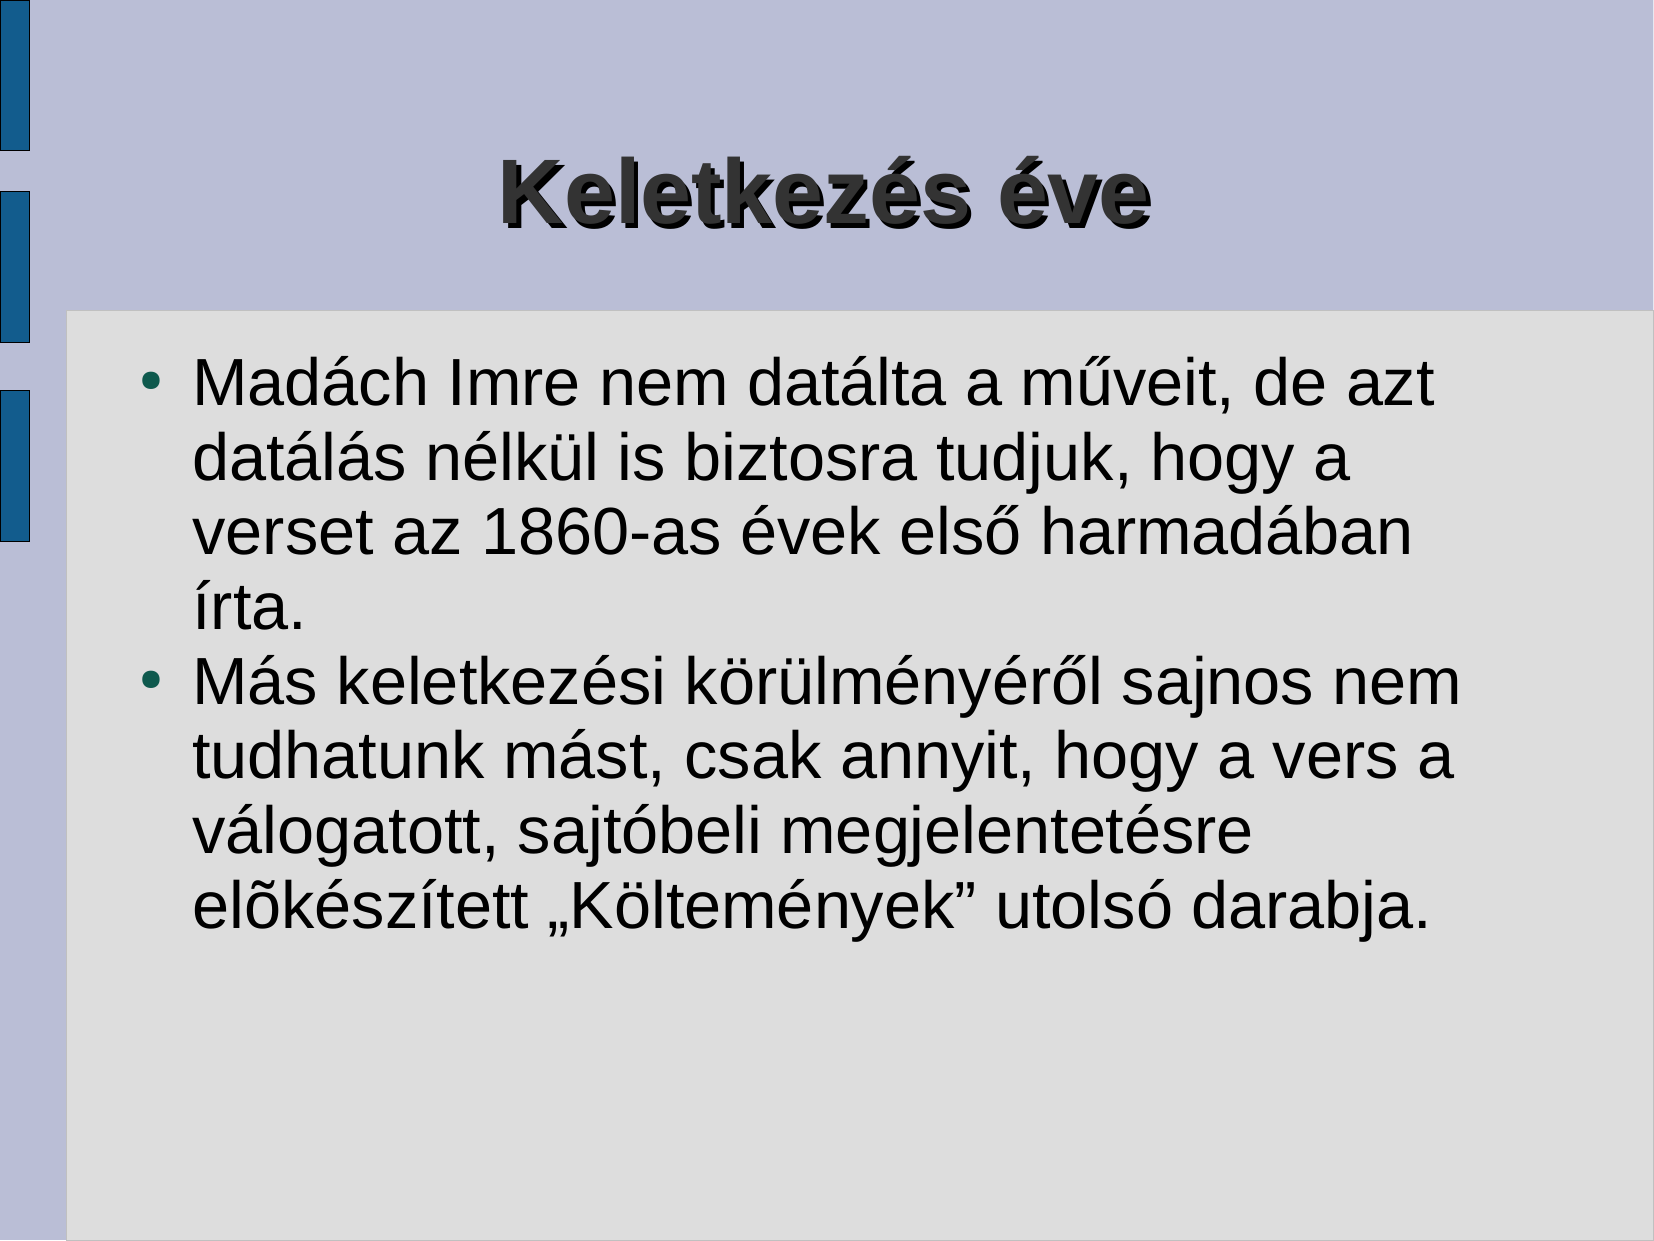

# Keletkezés éve
Madách Imre nem datálta a műveit, de azt datálás nélkül is biztosra tudjuk, hogy a verset az 1860-as évek első harmadában írta.
Más keletkezési körülményéről sajnos nem tudhatunk mást, csak annyit, hogy a vers a válogatott, sajtóbeli megjelentetésre elõkészített „Költemények” utolsó darabja.